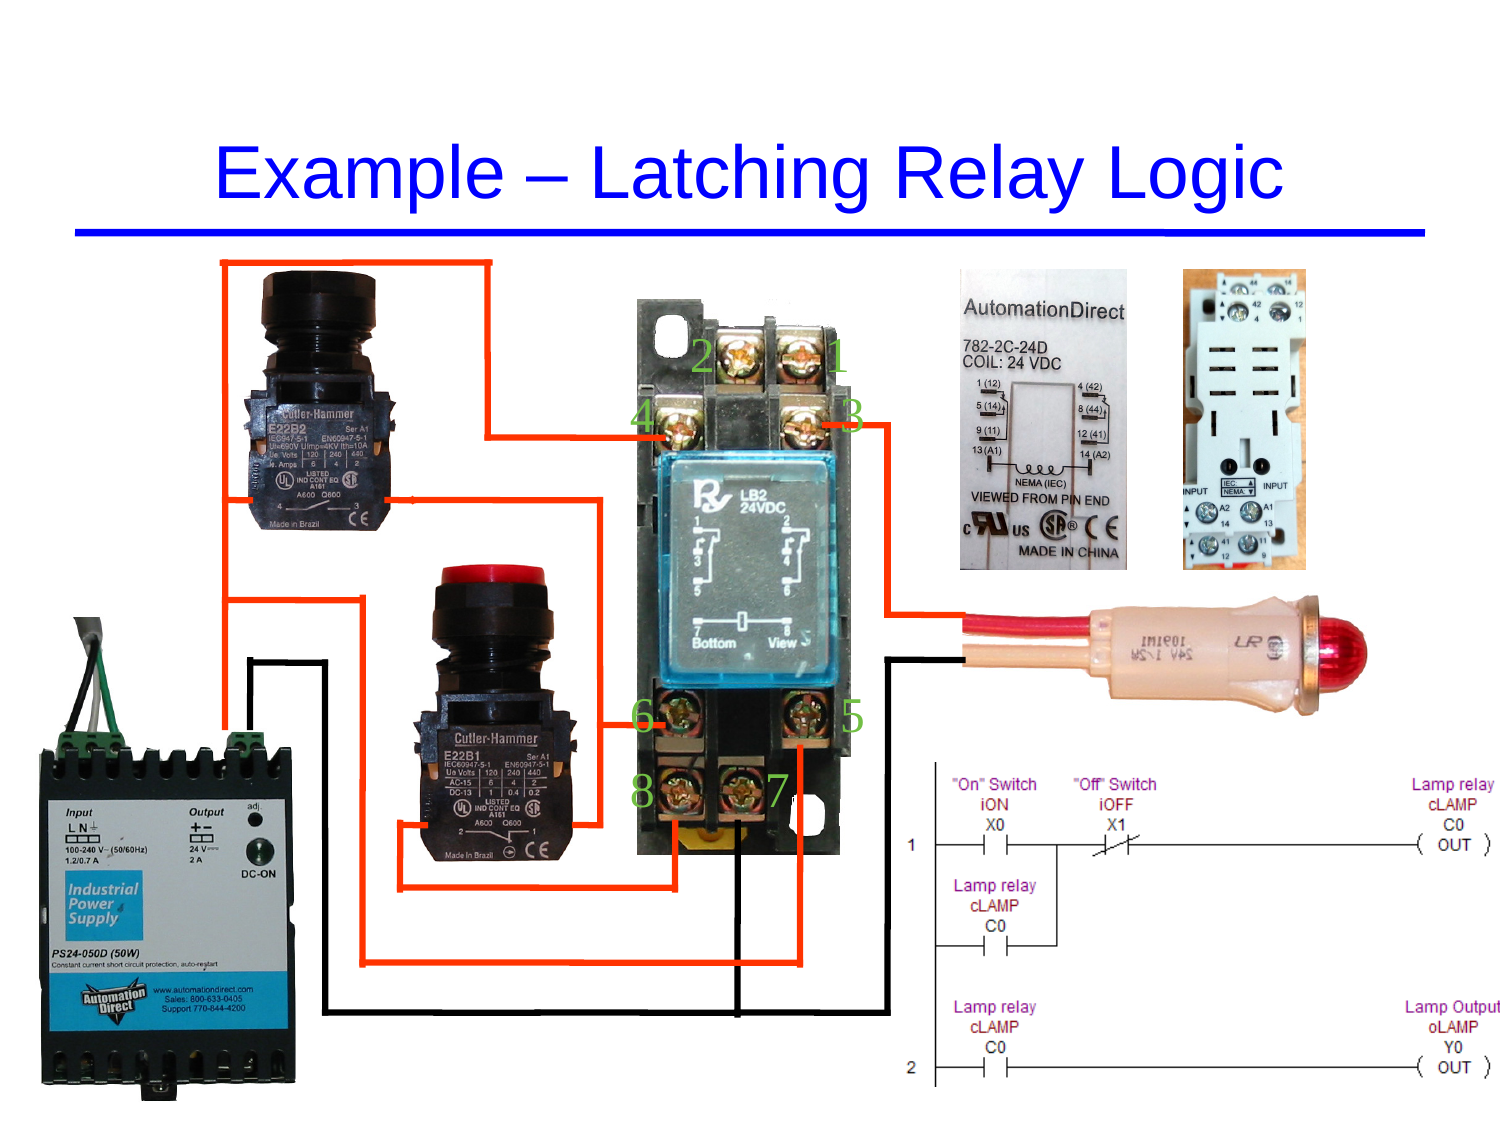

# Example – Latching Relay Logic
2
1
4
3
5
6
8
7